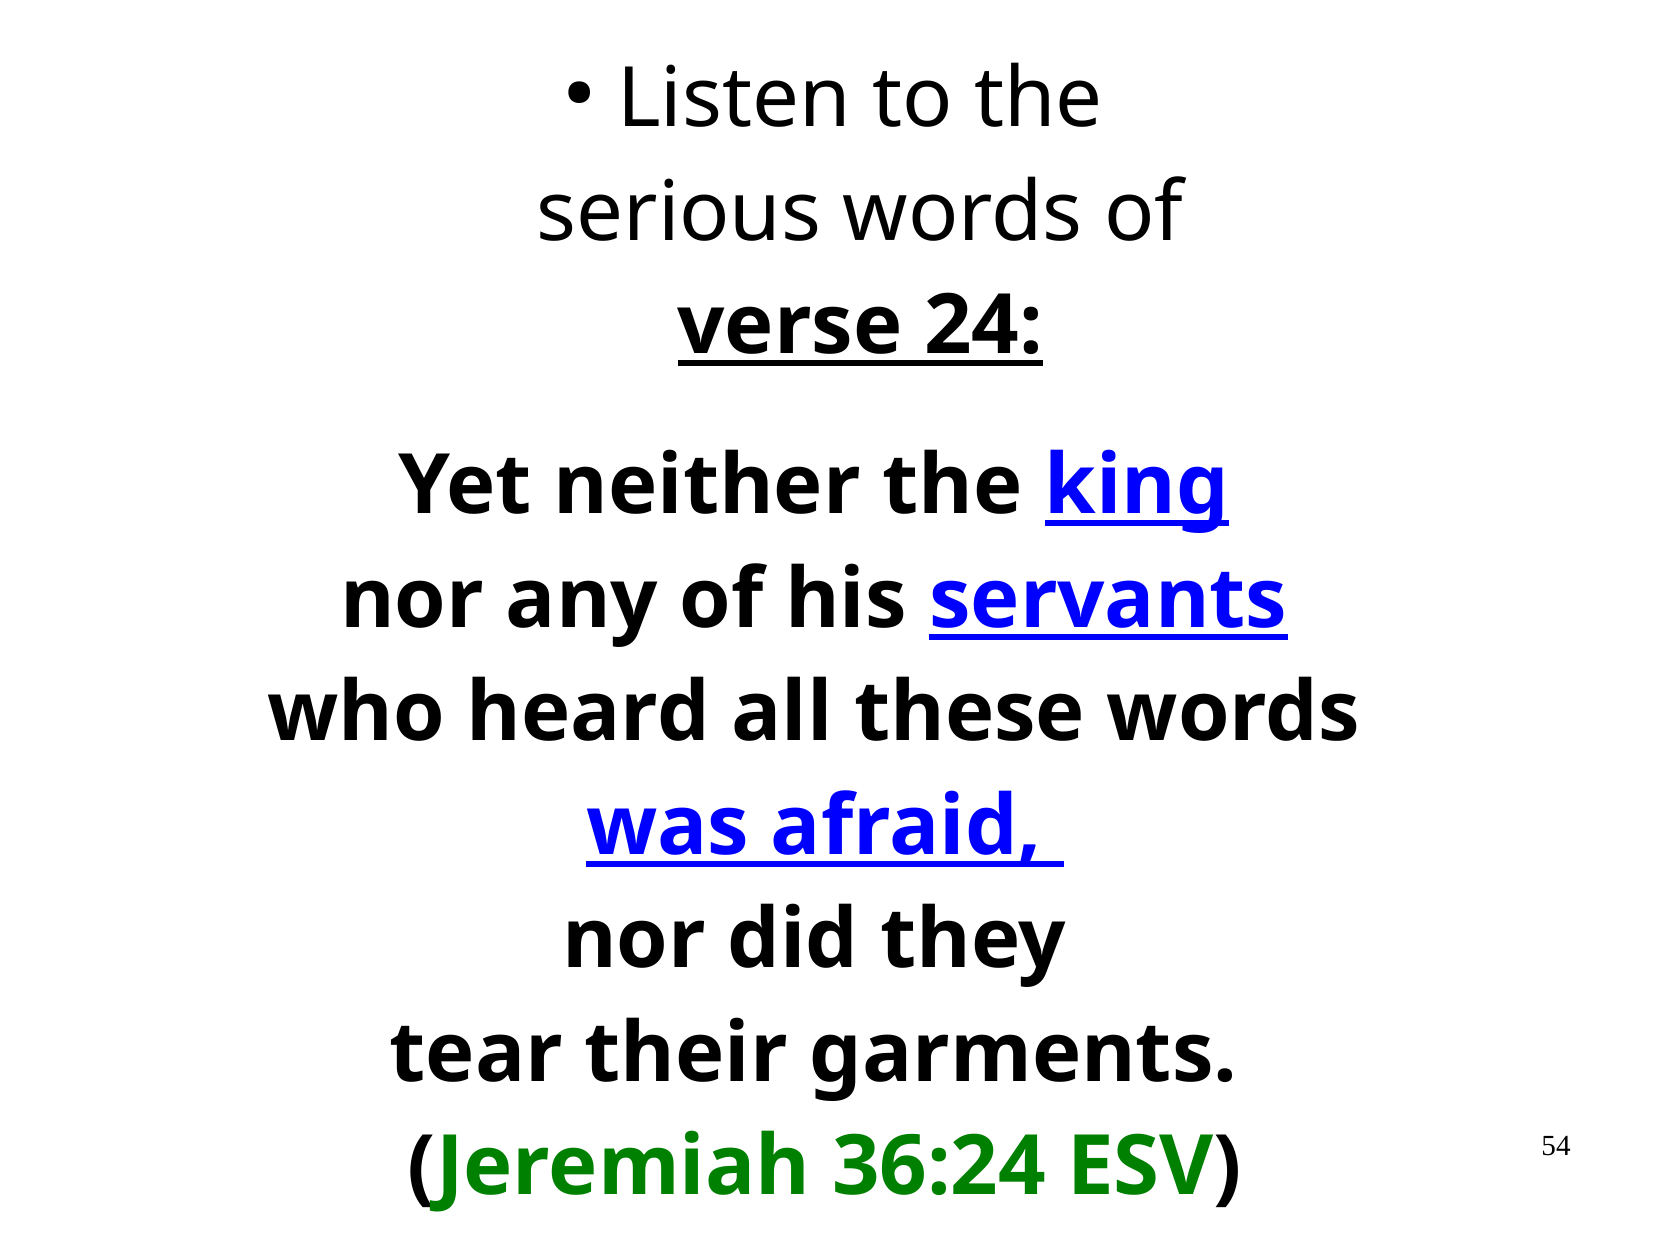

# Listen to the serious words of verse 24:
Yet neither the king
nor any of his servants
who heard all these words
was afraid,
nor did they
tear their garments.
(Jeremiah 36:24 ESV)
54